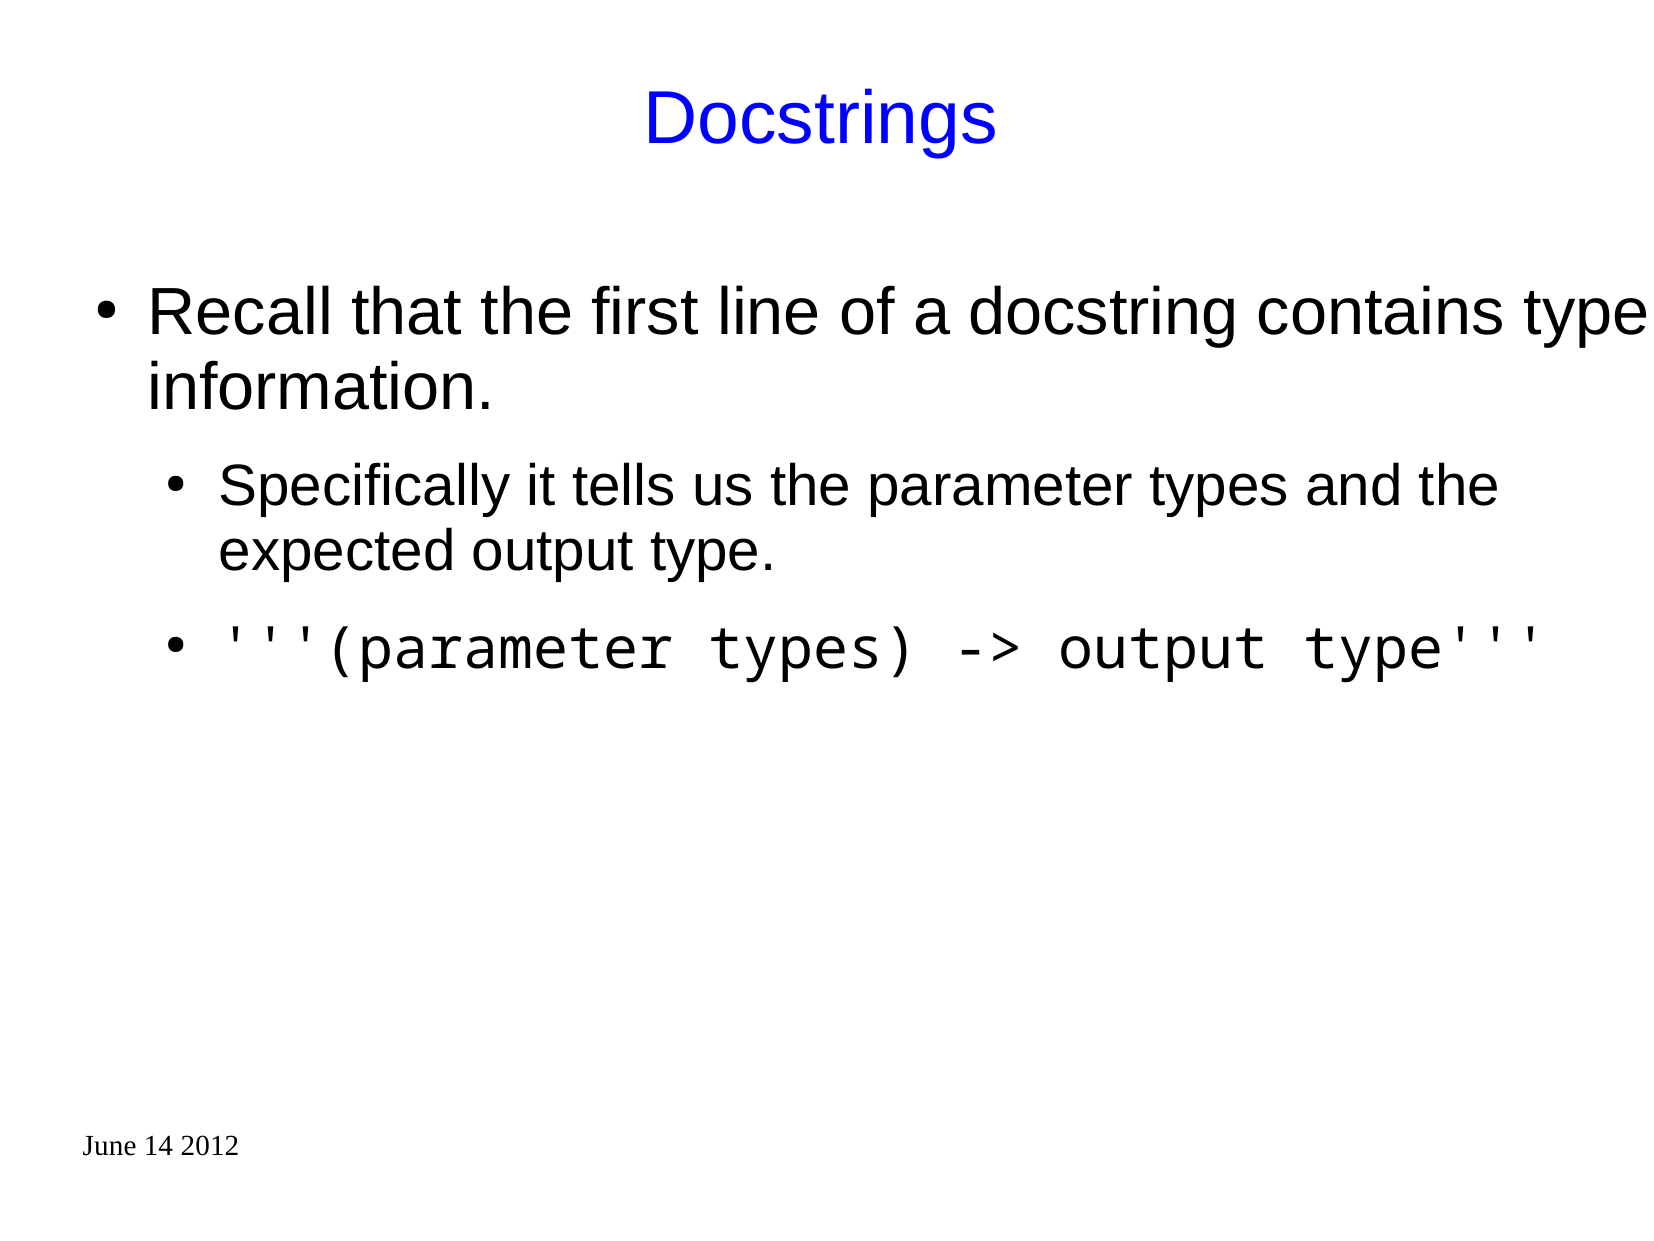

# Docstrings
Recall that the first line of a docstring contains type information.
Specifically it tells us the parameter types and the expected output type.
'''(parameter types) -> output type'''
June 14 2012